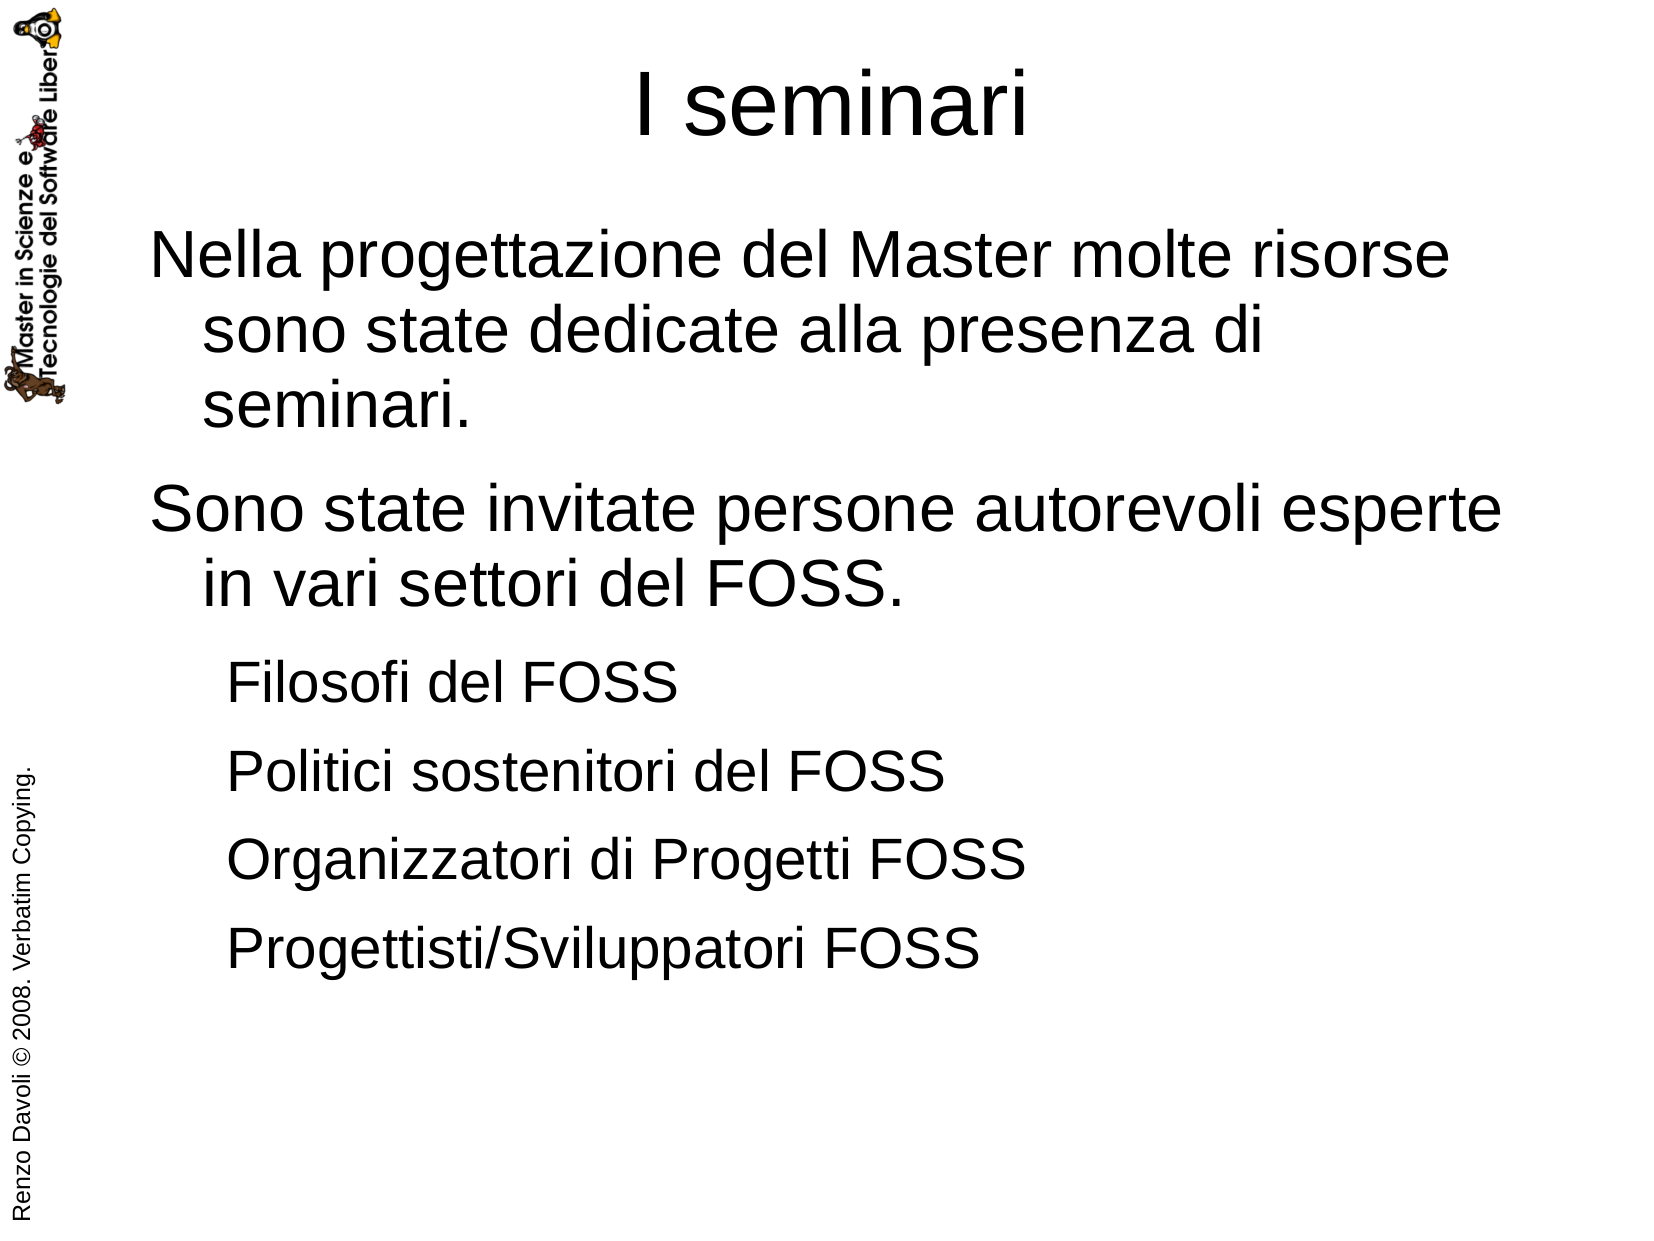

# I seminari
Nella progettazione del Master molte risorse sono state dedicate alla presenza di seminari.
Sono state invitate persone autorevoli esperte in vari settori del FOSS.
Filosofi del FOSS
Politici sostenitori del FOSS
Organizzatori di Progetti FOSS
Progettisti/Sviluppatori FOSS